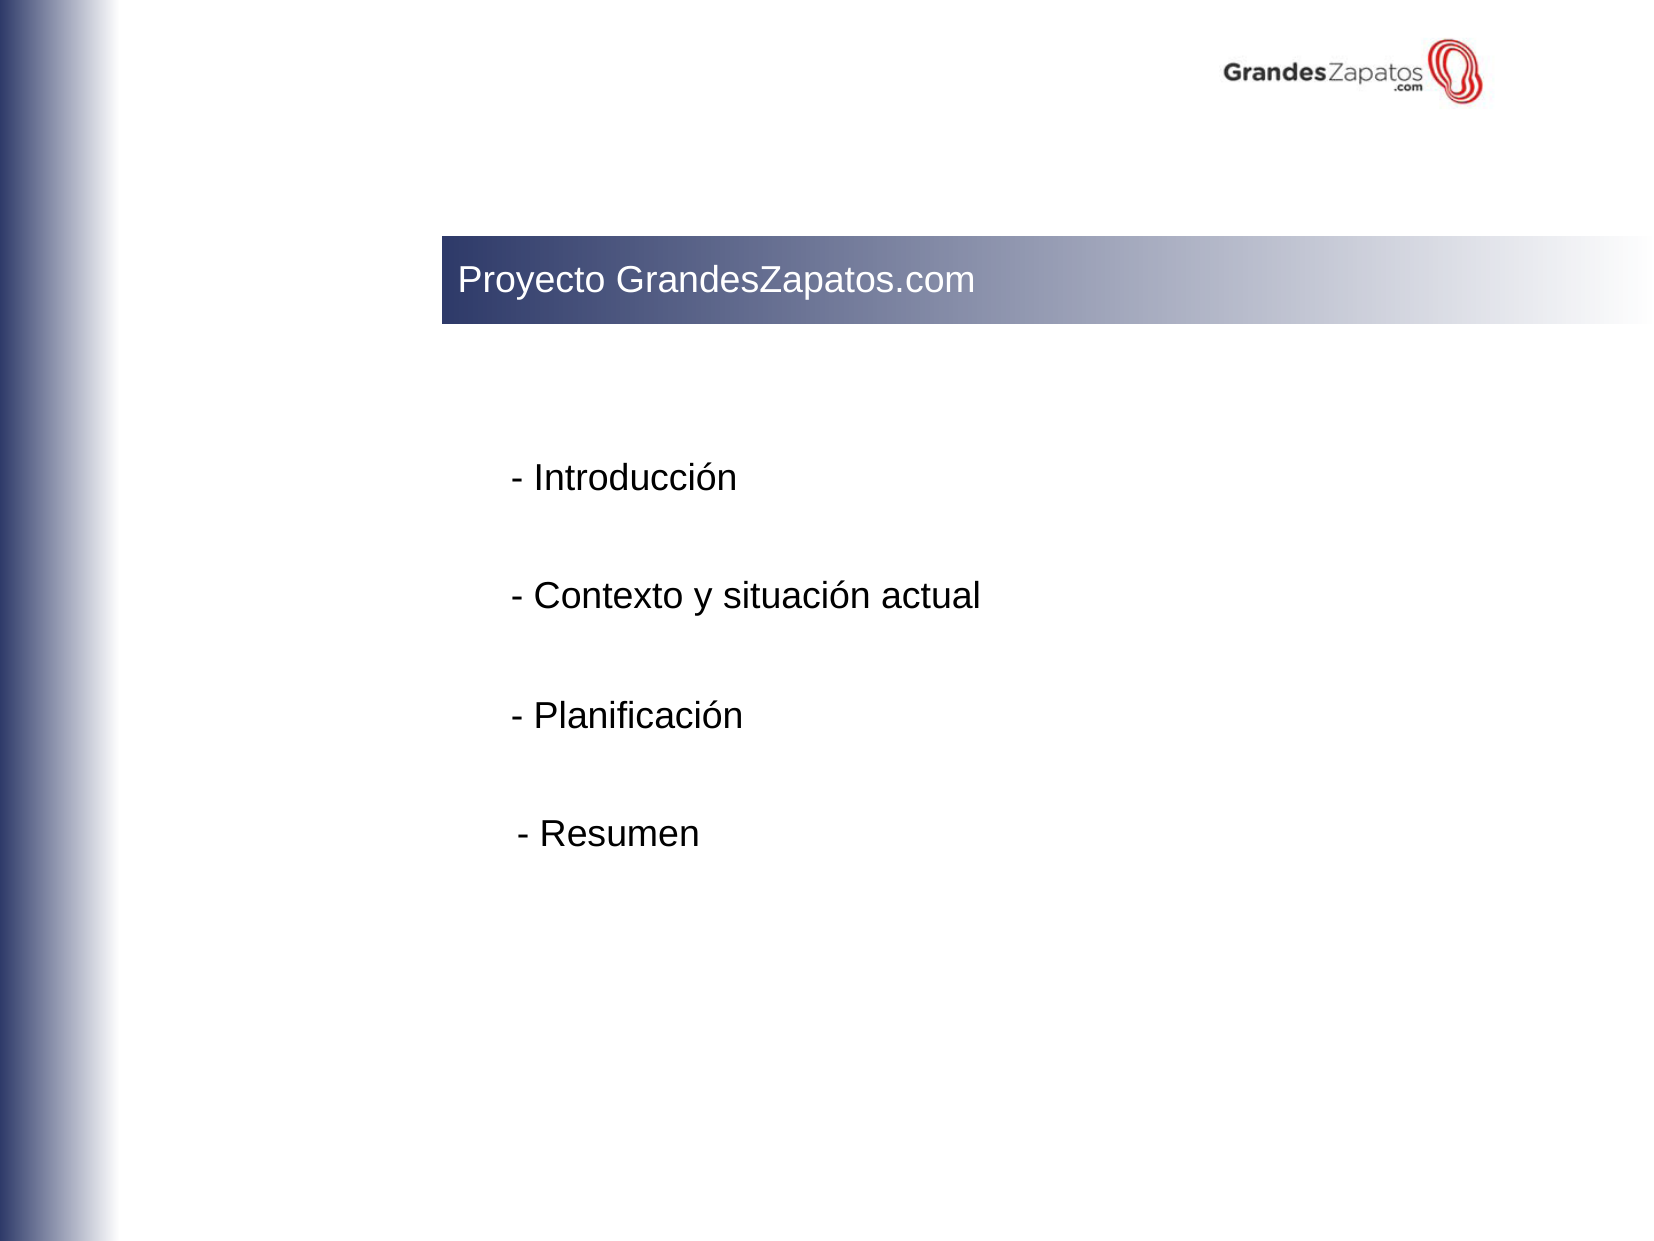

Proyecto GrandesZapatos.com
- Introducción
- Contexto y situación actual
- Planificación
- Resumen